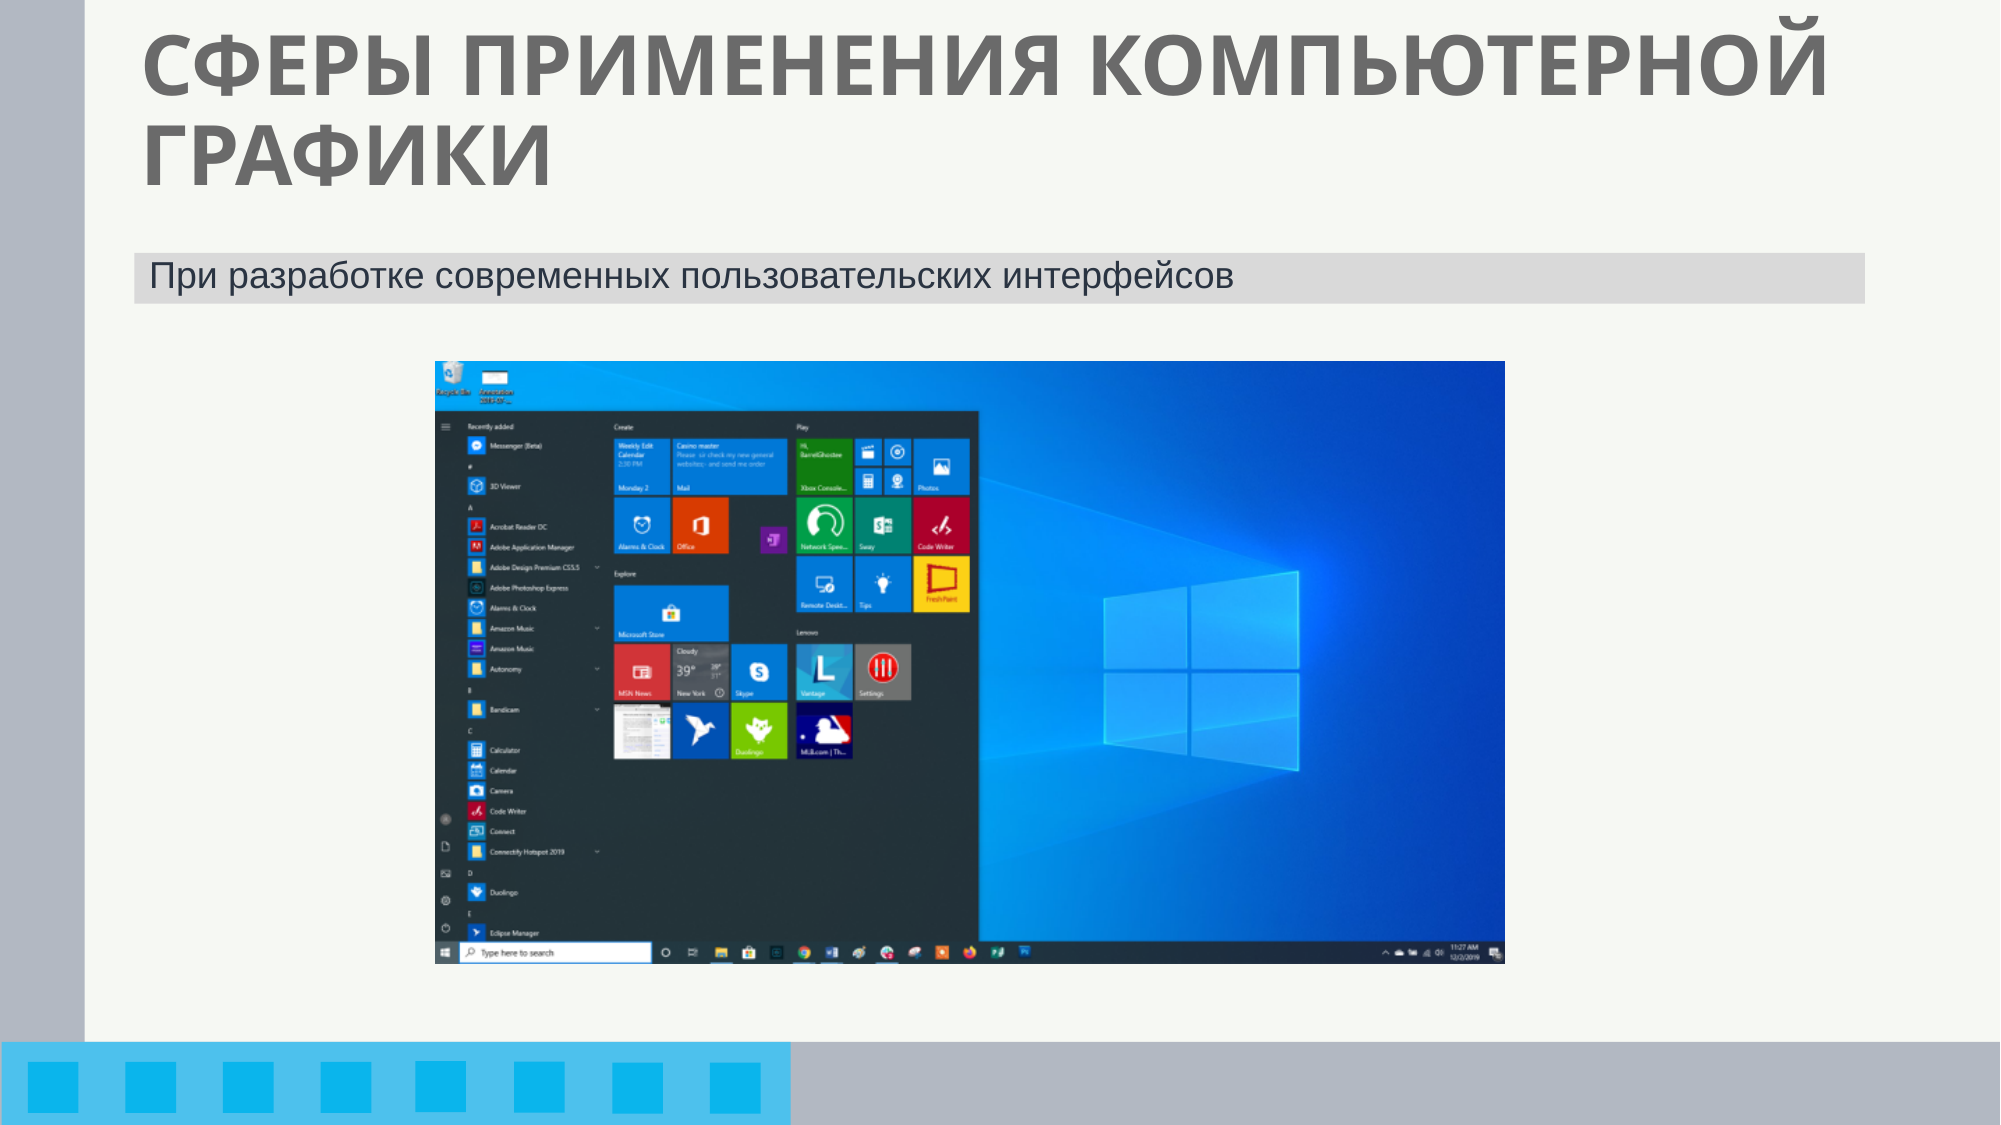

СФЕРЫ ПРИМЕНЕНИЯ КОМПЬЮТЕРНОЙ ГРАФИКИ
При разработке современных пользовательских интерфейсов